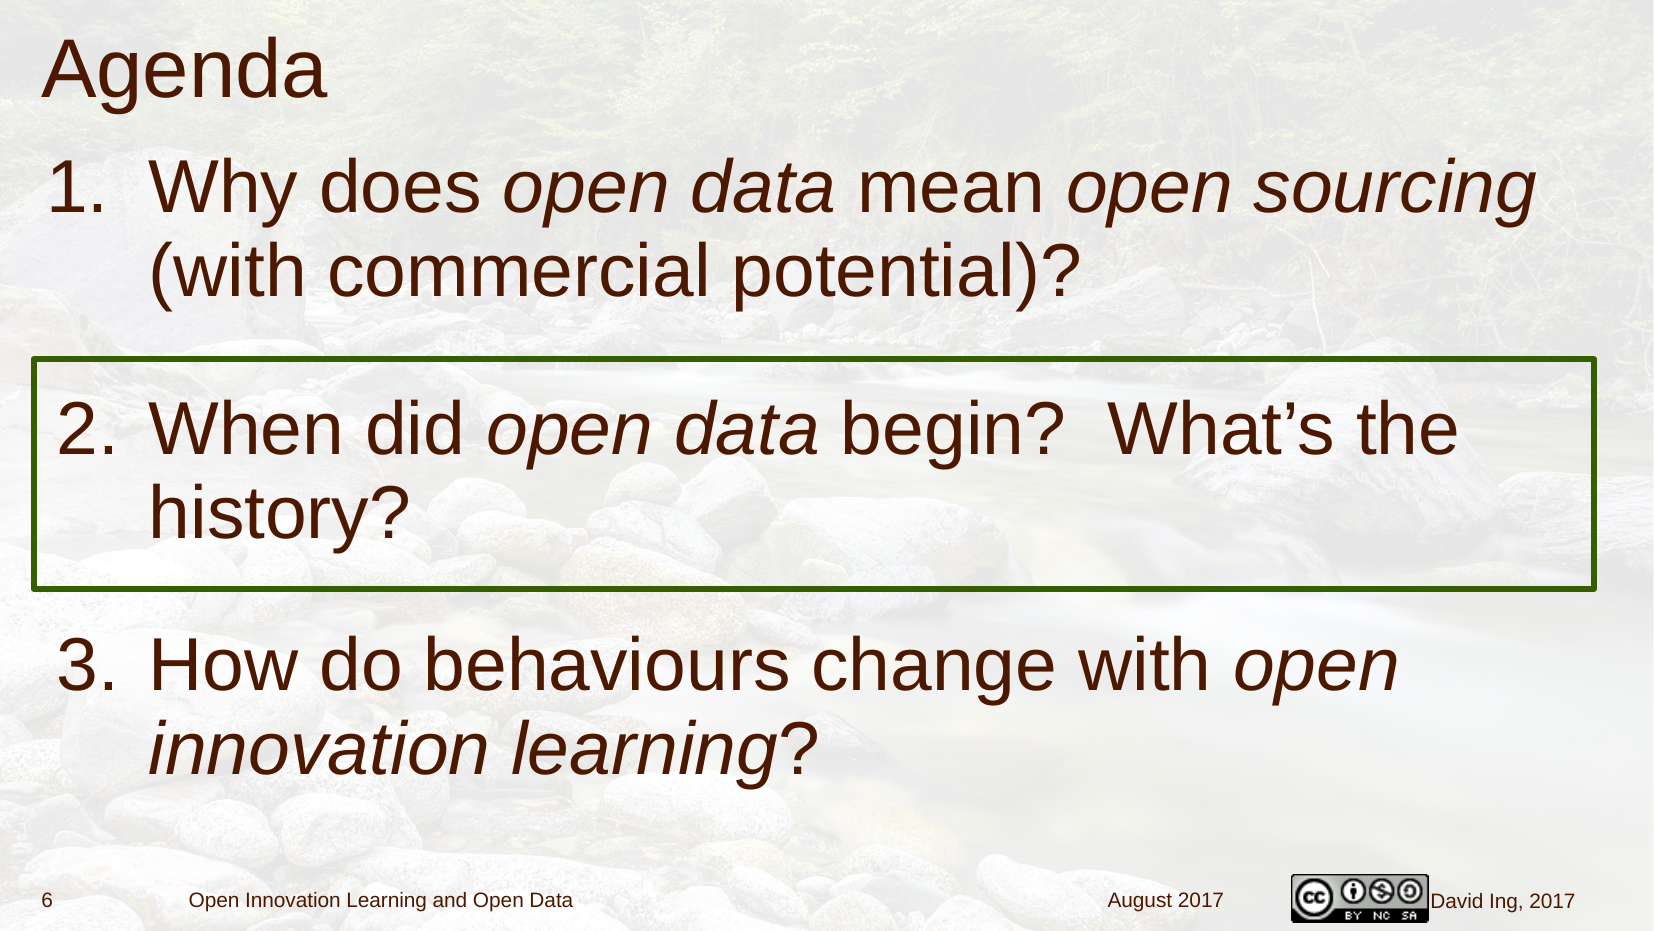

# Agenda
| 1. | Why does open data mean open sourcing (with commercial potential)? | | | | |
| --- | --- | --- | --- | --- | --- |
| 2. | When did open data begin? What’s the history? | | | | |
| 3. | How do behaviours change with open innovation learning? | | | | |
| | | | | | |
Open Innovation Learning and Open Data
August 2017
6